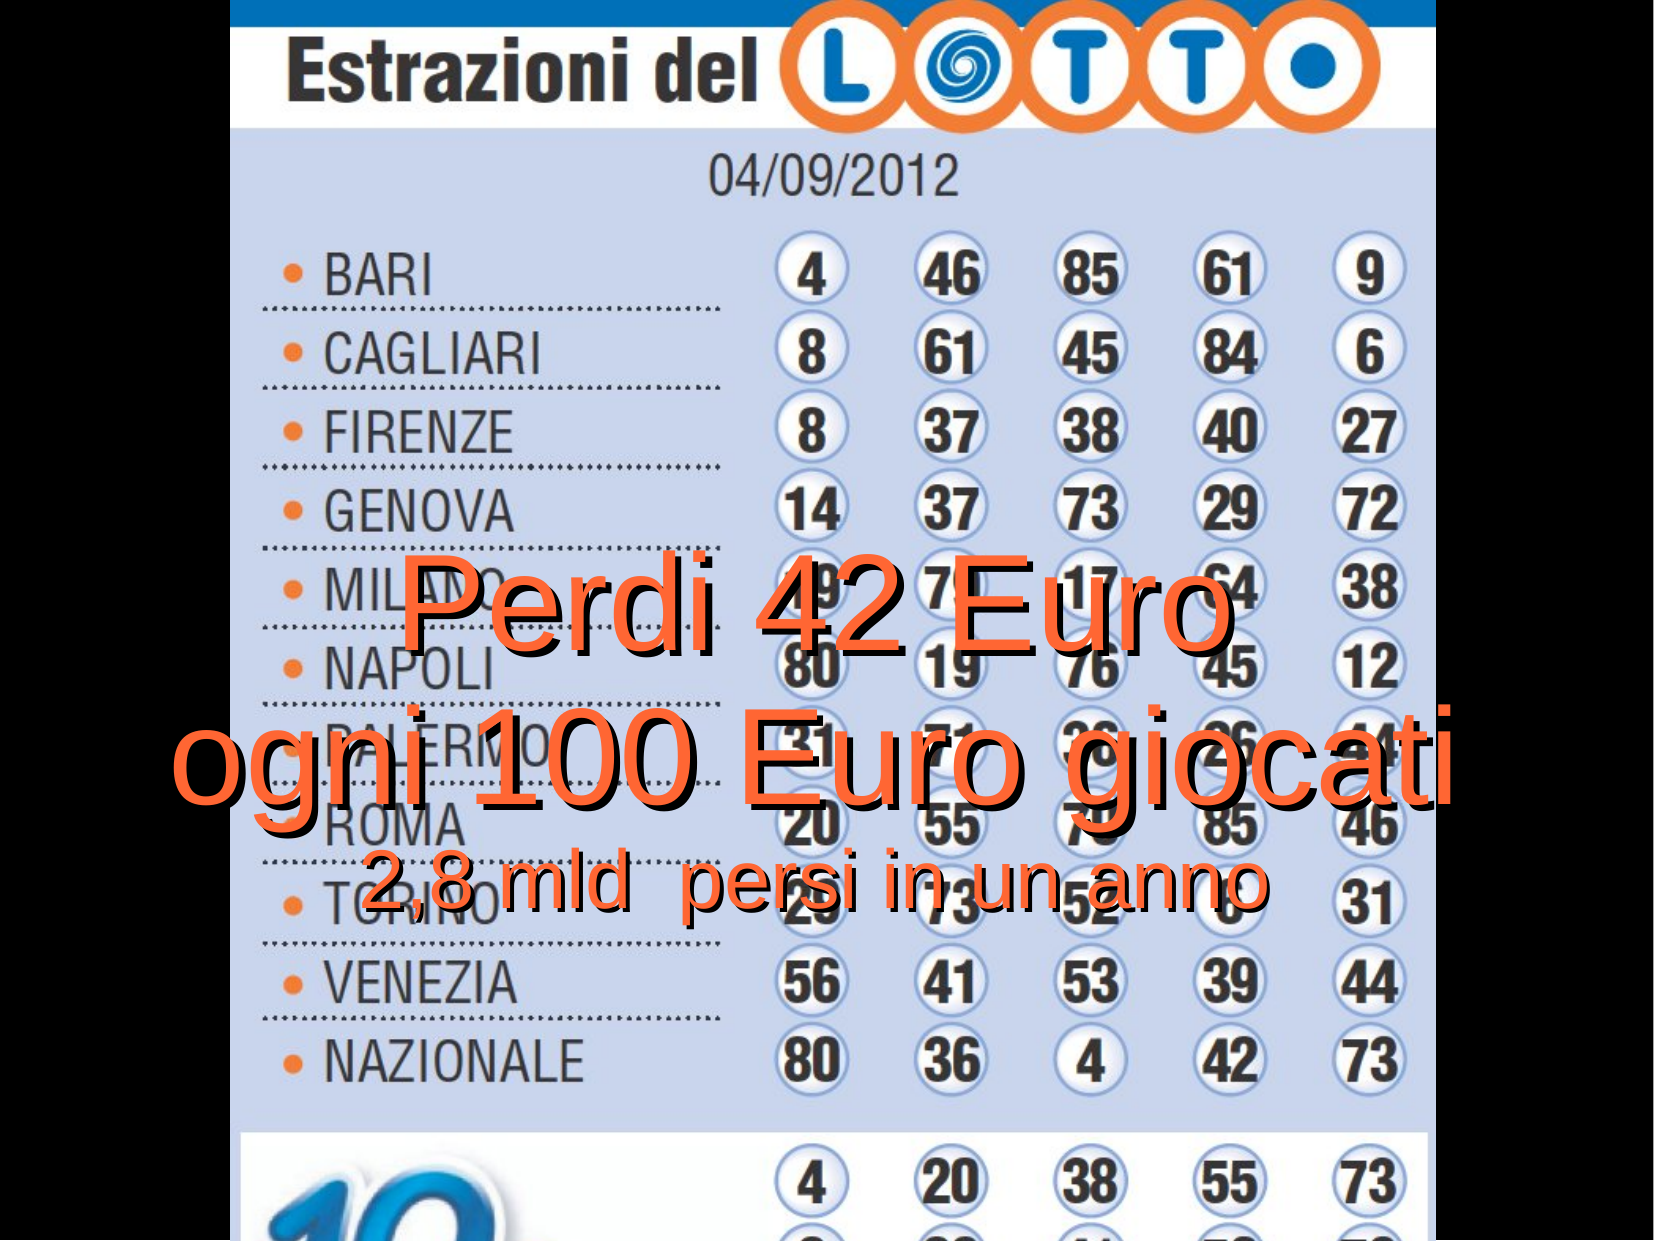

# Perdi 42 Euro ogni 100 Euro giocati 2,8 mld persi in un anno